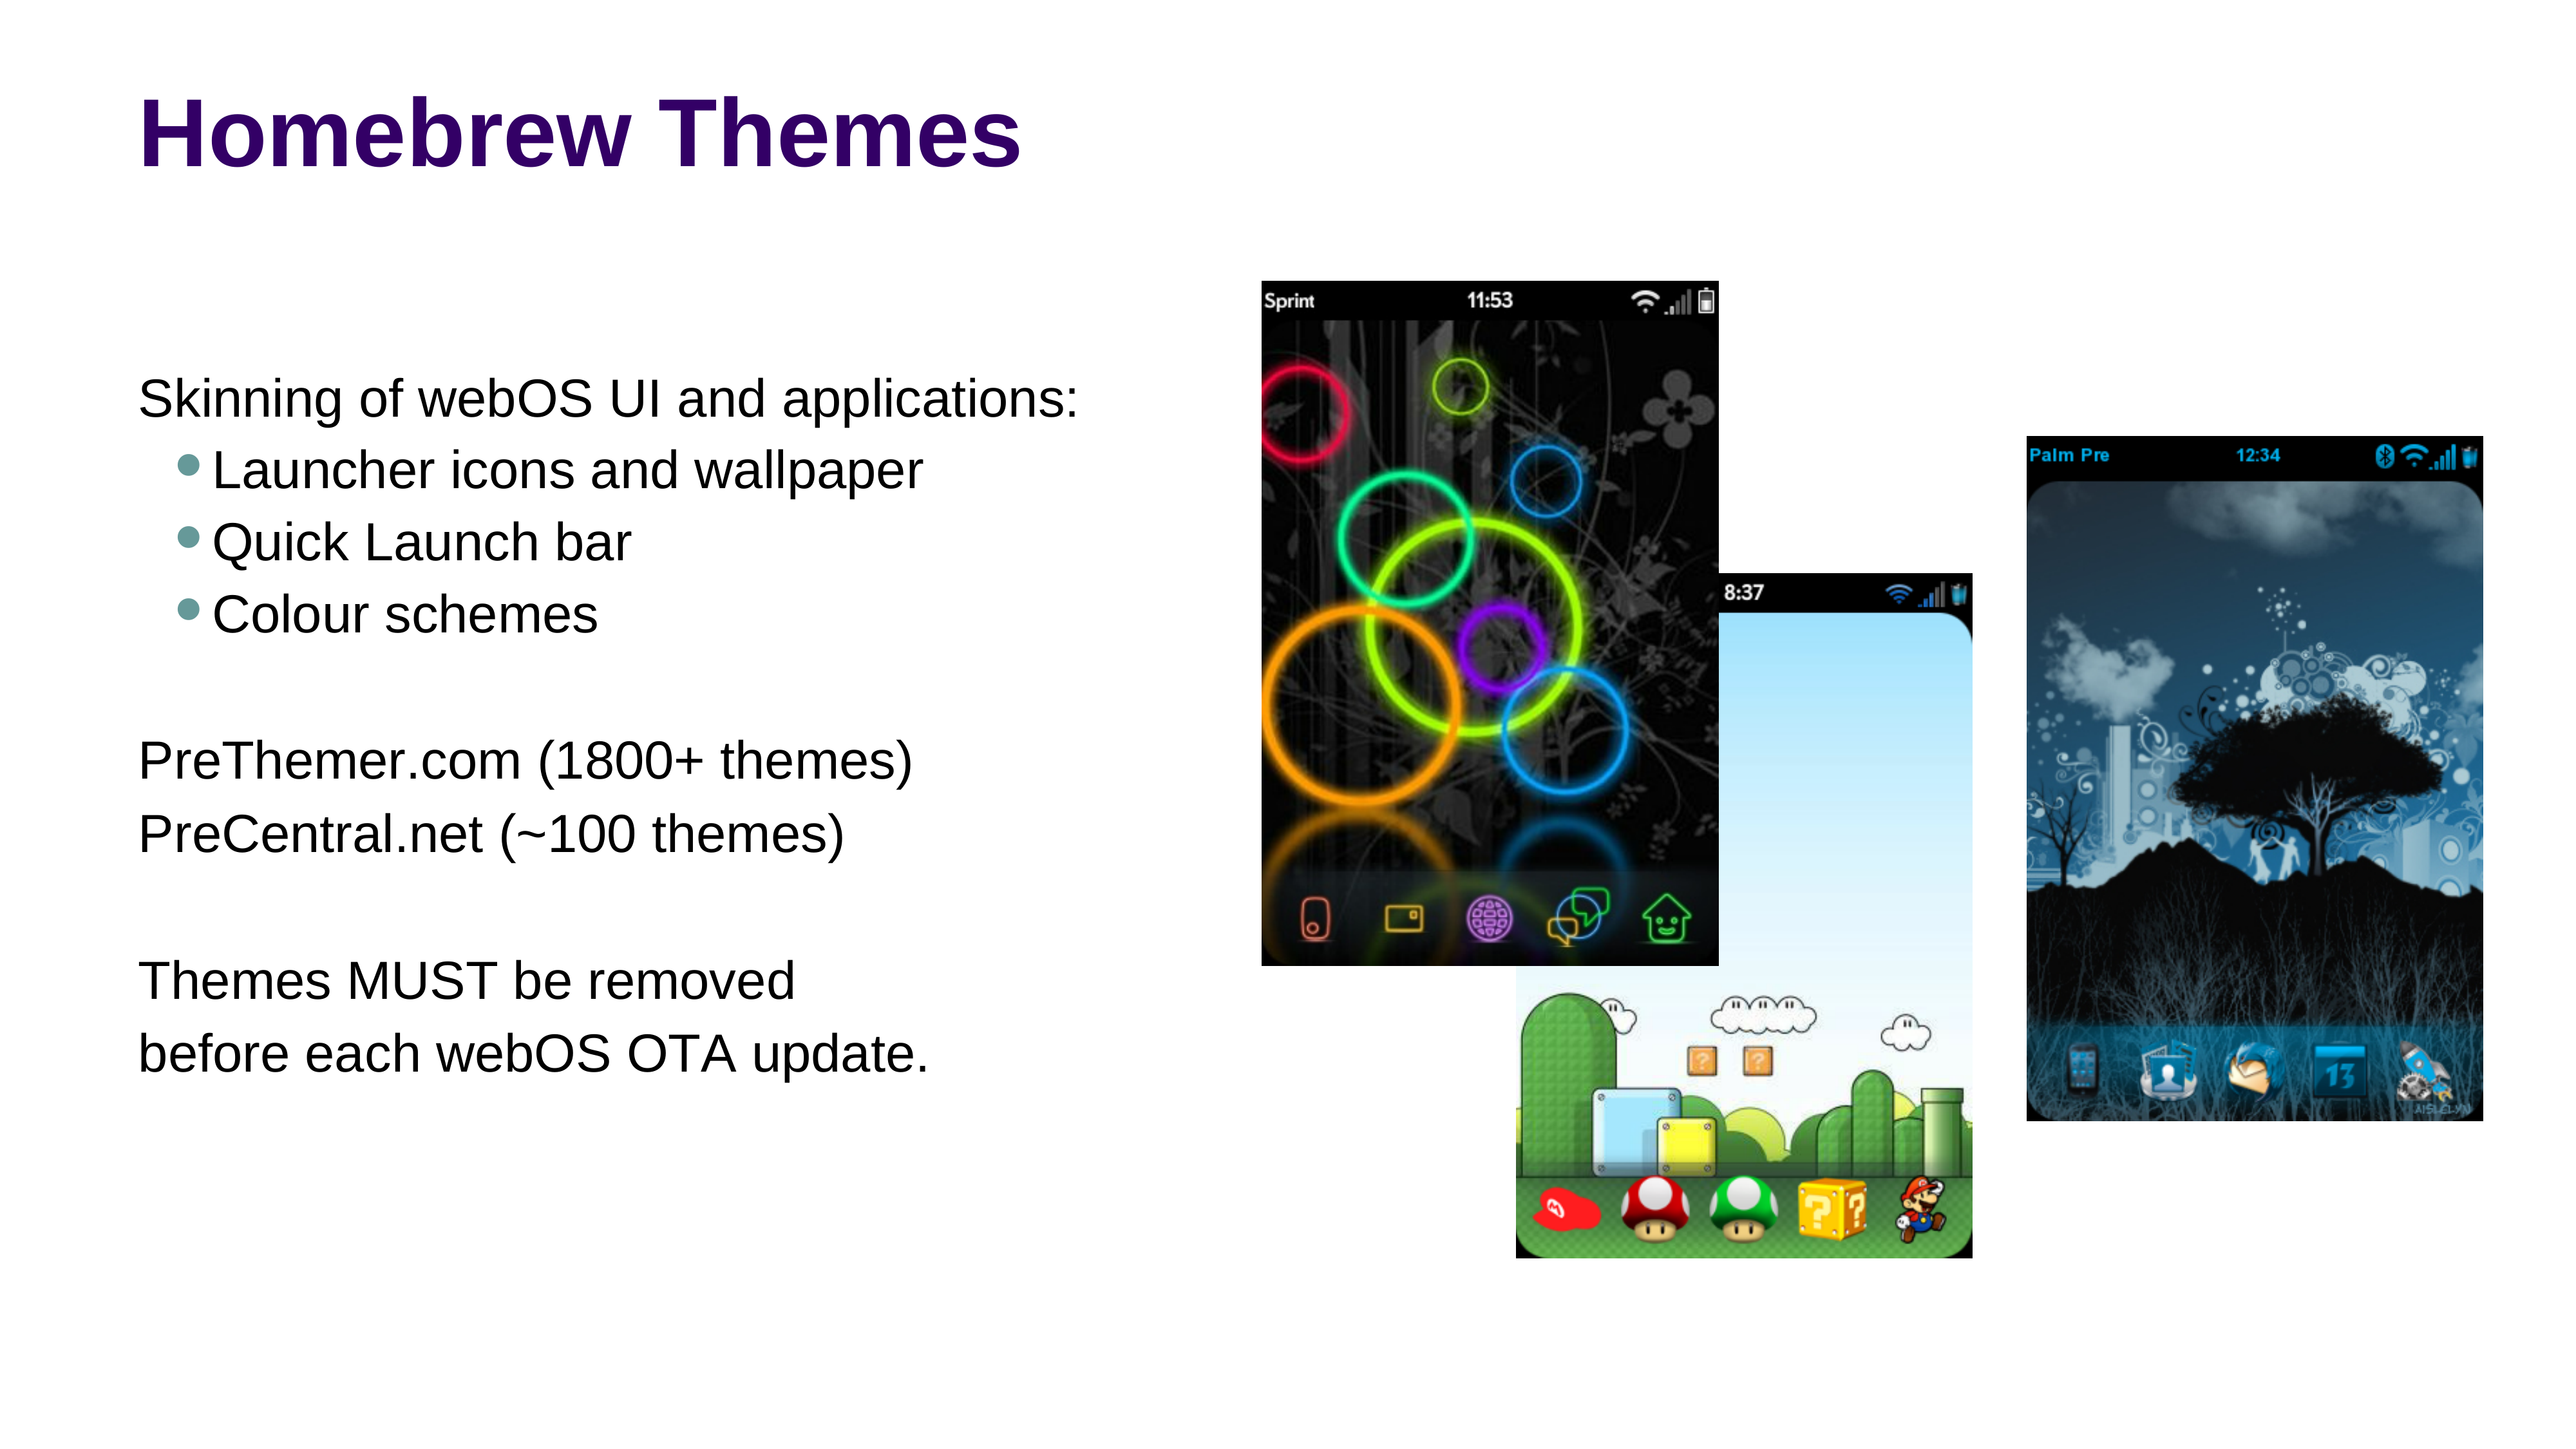

# Homebrew Themes
Skinning of webOS UI and applications:
Launcher icons and wallpaper
Quick Launch bar
Colour schemes
PreThemer.com (1800+ themes)
PreCentral.net (~100 themes)
Themes MUST be removed
before each webOS OTA update.